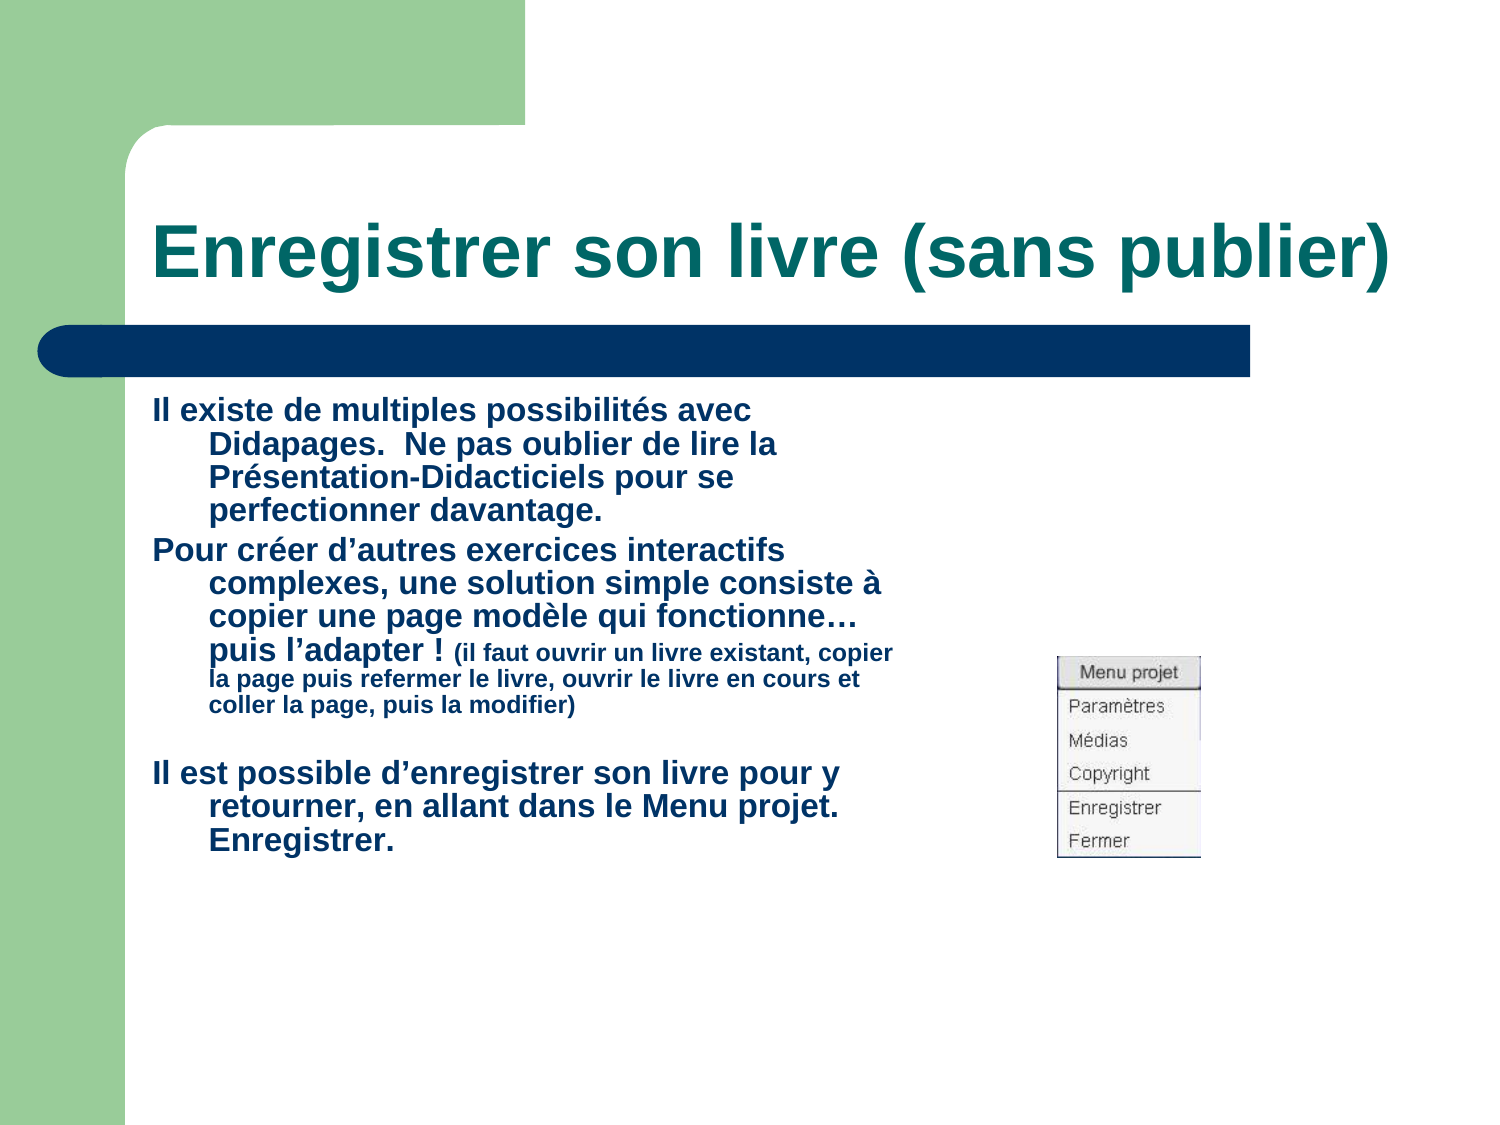

# Enregistrer son livre (sans publier)
Il existe de multiples possibilités avec Didapages. Ne pas oublier de lire la Présentation-Didacticiels pour se perfectionner davantage.
Pour créer d’autres exercices interactifs complexes, une solution simple consiste à copier une page modèle qui fonctionne… puis l’adapter ! (il faut ouvrir un livre existant, copier la page puis refermer le livre, ouvrir le livre en cours et coller la page, puis la modifier)
Il est possible d’enregistrer son livre pour y retourner, en allant dans le Menu projet. Enregistrer.